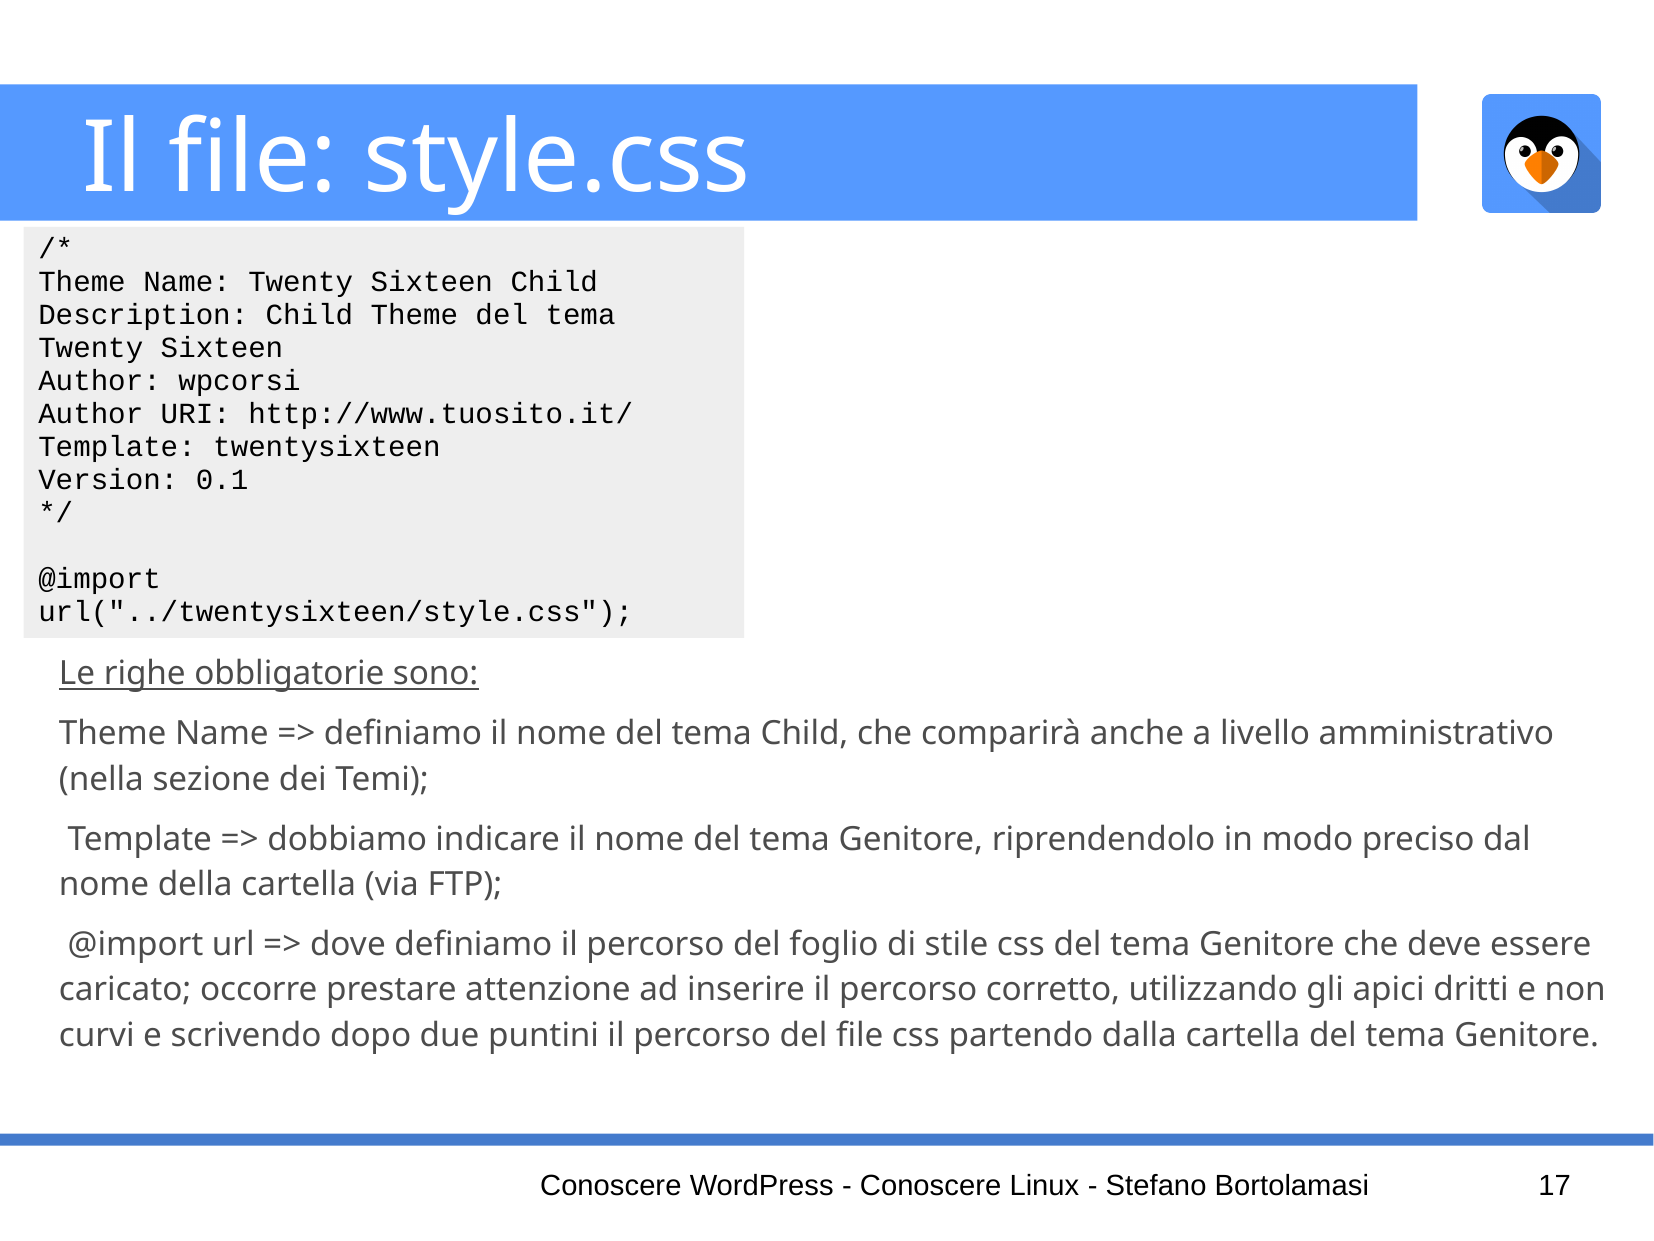

# Il file: style.css
/*
Theme Name: Twenty Sixteen Child
Description: Child Theme del tema Twenty Sixteen
Author: wpcorsi
Author URI: http://www.tuosito.it/
Template: twentysixteen
Version: 0.1
*/
@import url("../twentysixteen/style.css");
Le righe obbligatorie sono:
Theme Name => definiamo il nome del tema Child, che comparirà anche a livello amministrativo (nella sezione dei Temi);
 Template => dobbiamo indicare il nome del tema Genitore, riprendendolo in modo preciso dal nome della cartella (via FTP);
 @import url => dove definiamo il percorso del foglio di stile css del tema Genitore che deve essere caricato; occorre prestare attenzione ad inserire il percorso corretto, utilizzando gli apici dritti e non curvi e scrivendo dopo due puntini il percorso del file css partendo dalla cartella del tema Genitore.
Conoscere WordPress - Conoscere Linux - Stefano Bortolamasi
17